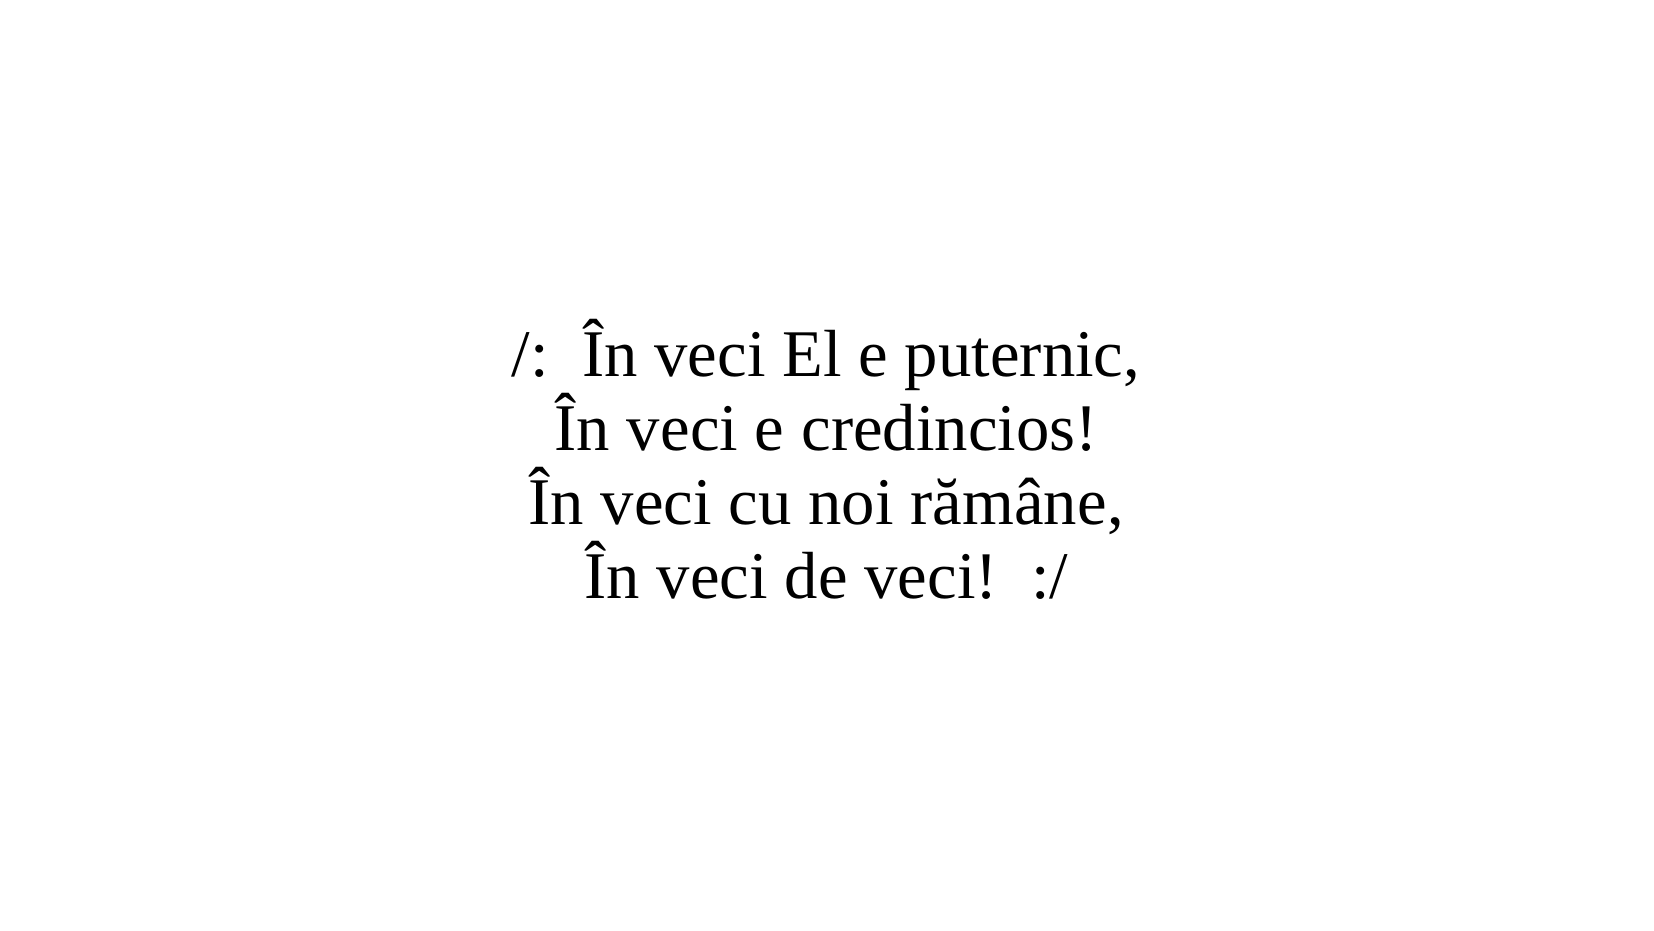

# /: În veci El e puternic,
În veci e credincios!
În veci cu noi rămâne,
În veci de veci! :/